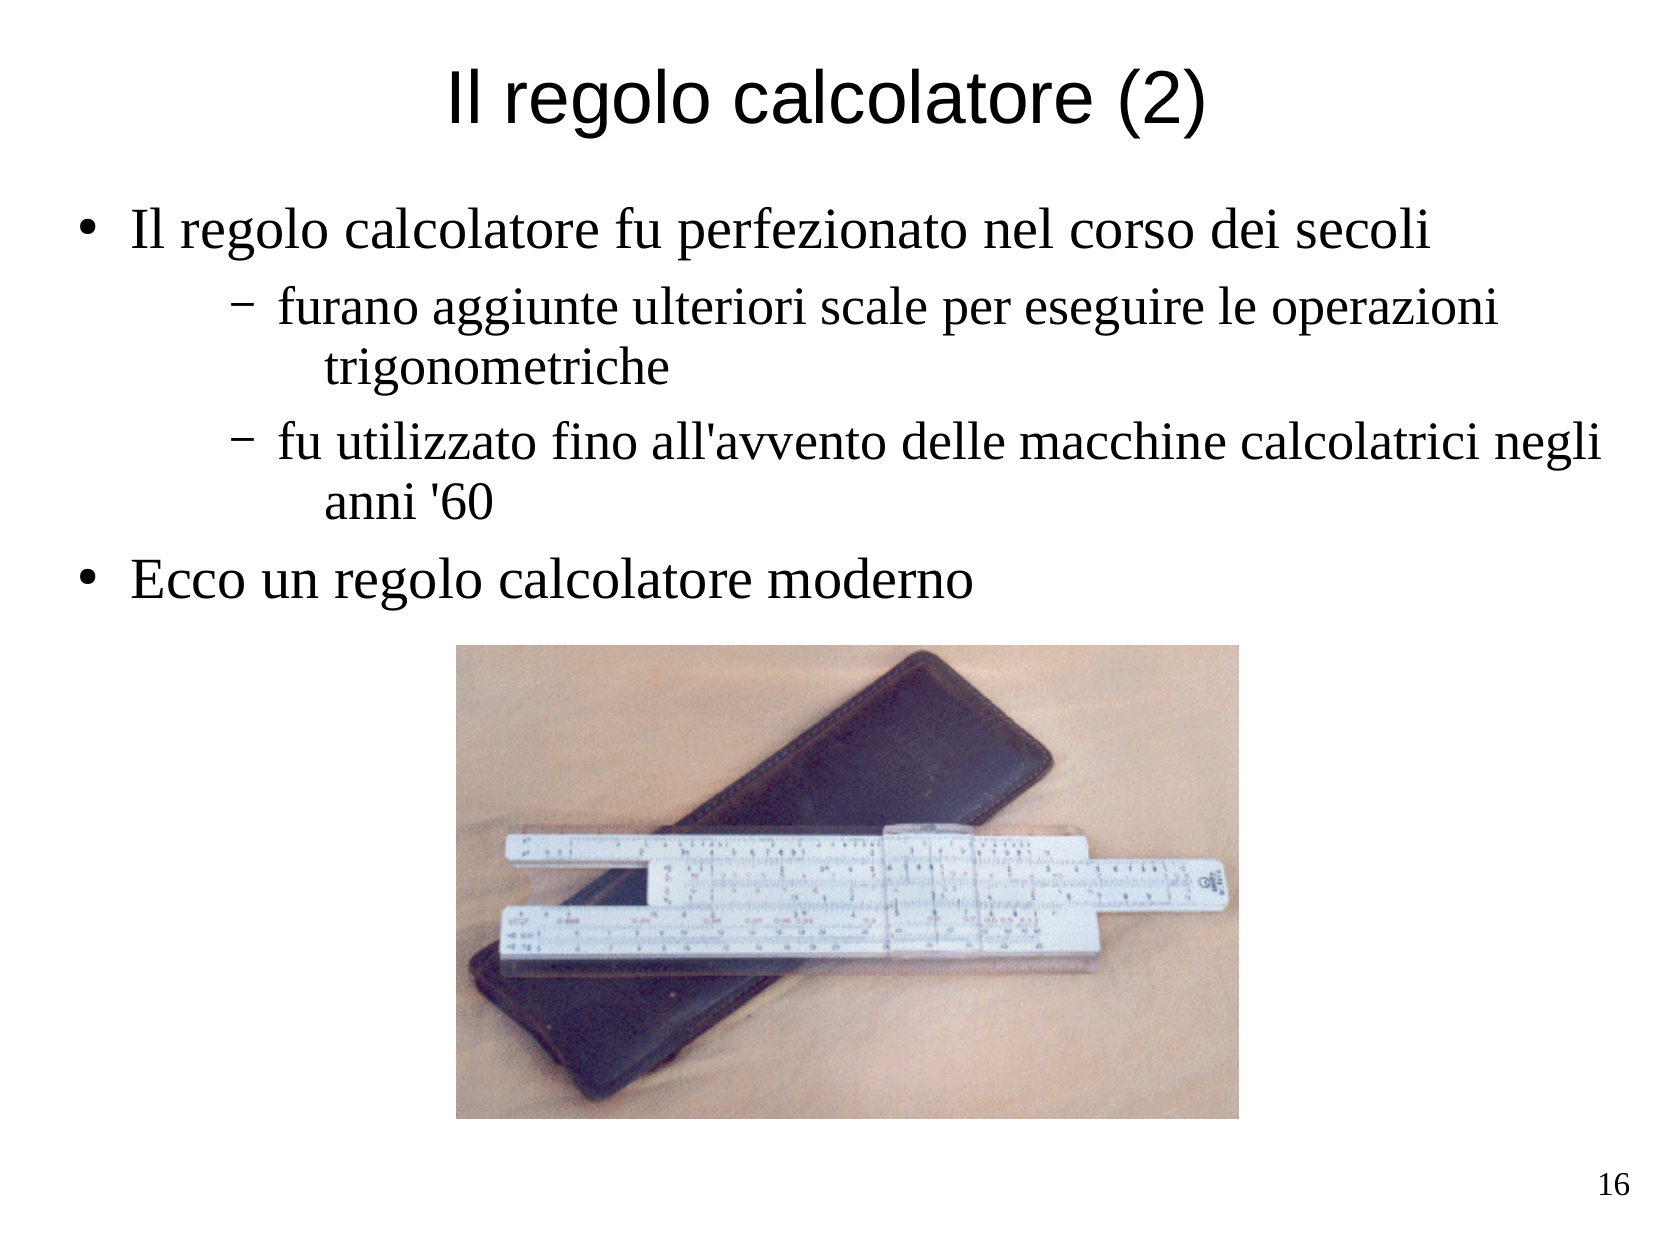

# Il regolo calcolatore (2)
Il regolo calcolatore fu perfezionato nel corso dei secoli
furano aggiunte ulteriori scale per eseguire le operazioni trigonometriche
fu utilizzato fino all'avvento delle macchine calcolatrici negli anni '60
Ecco un regolo calcolatore moderno